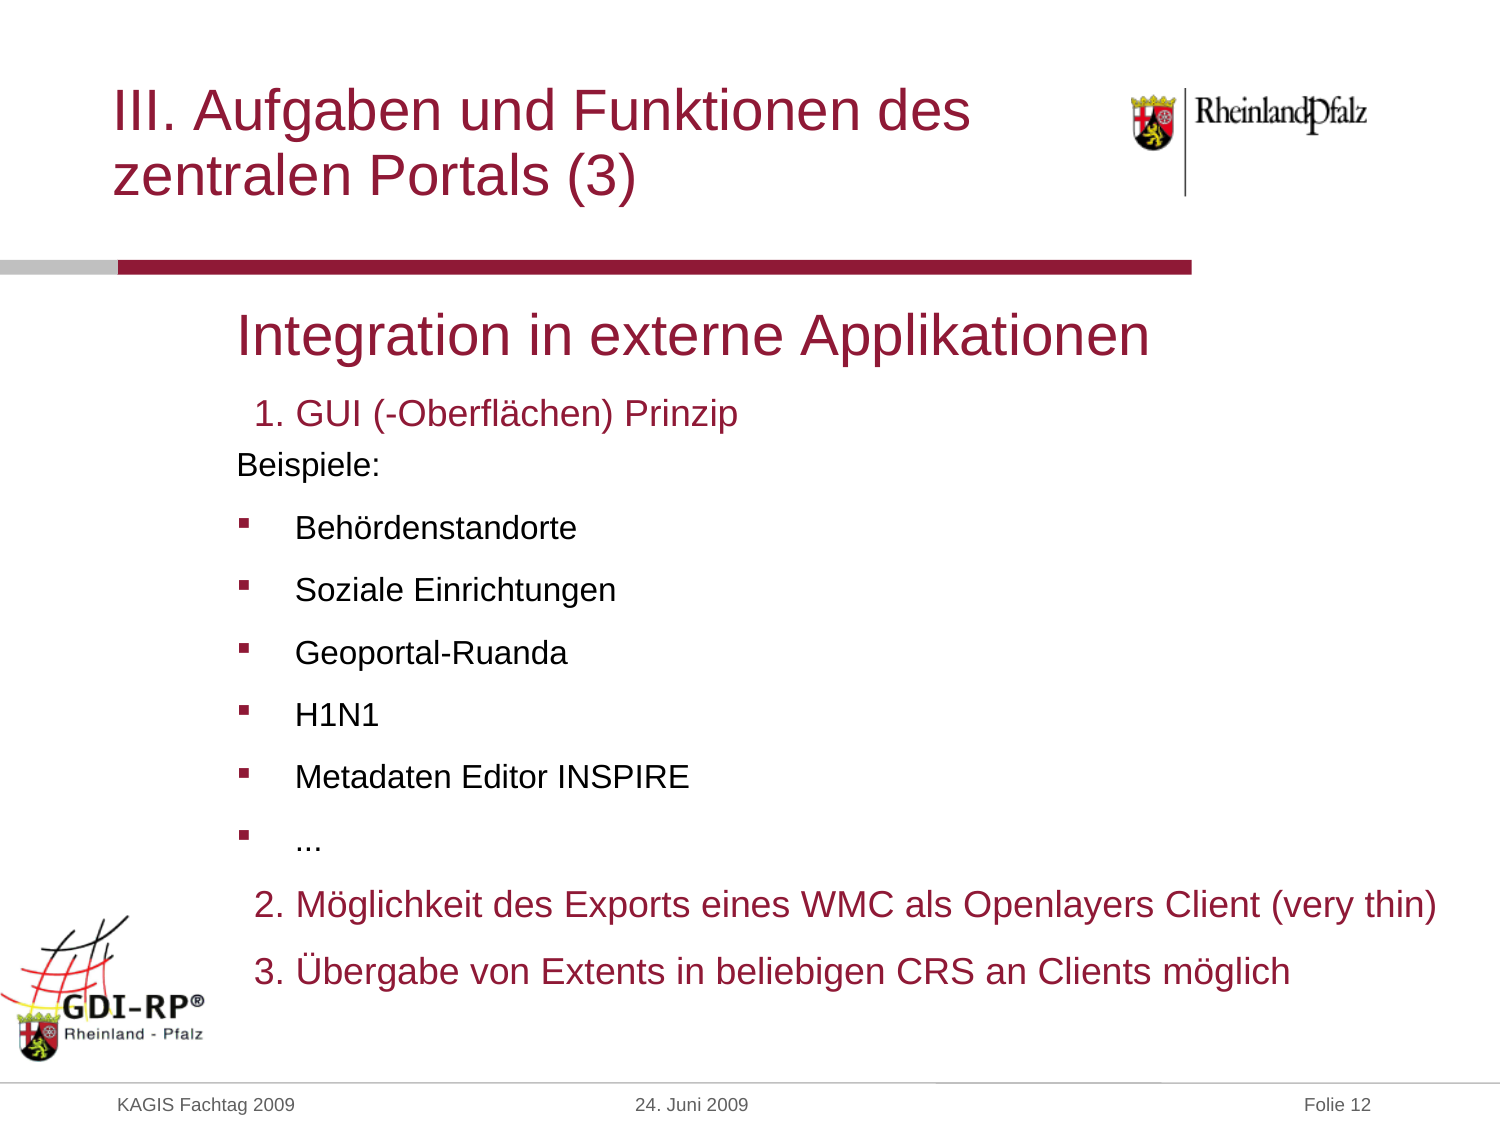

# III. Aufgaben und Funktionen des zentralen Portals (3)
Integration in externe Applikationen
1. GUI (-Oberflächen) Prinzip
Beispiele:
Behördenstandorte
Soziale Einrichtungen
Geoportal-Ruanda
H1N1
Metadaten Editor INSPIRE
...
2. Möglichkeit des Exports eines WMC als Openlayers Client (very thin)
3. Übergabe von Extents in beliebigen CRS an Clients möglich